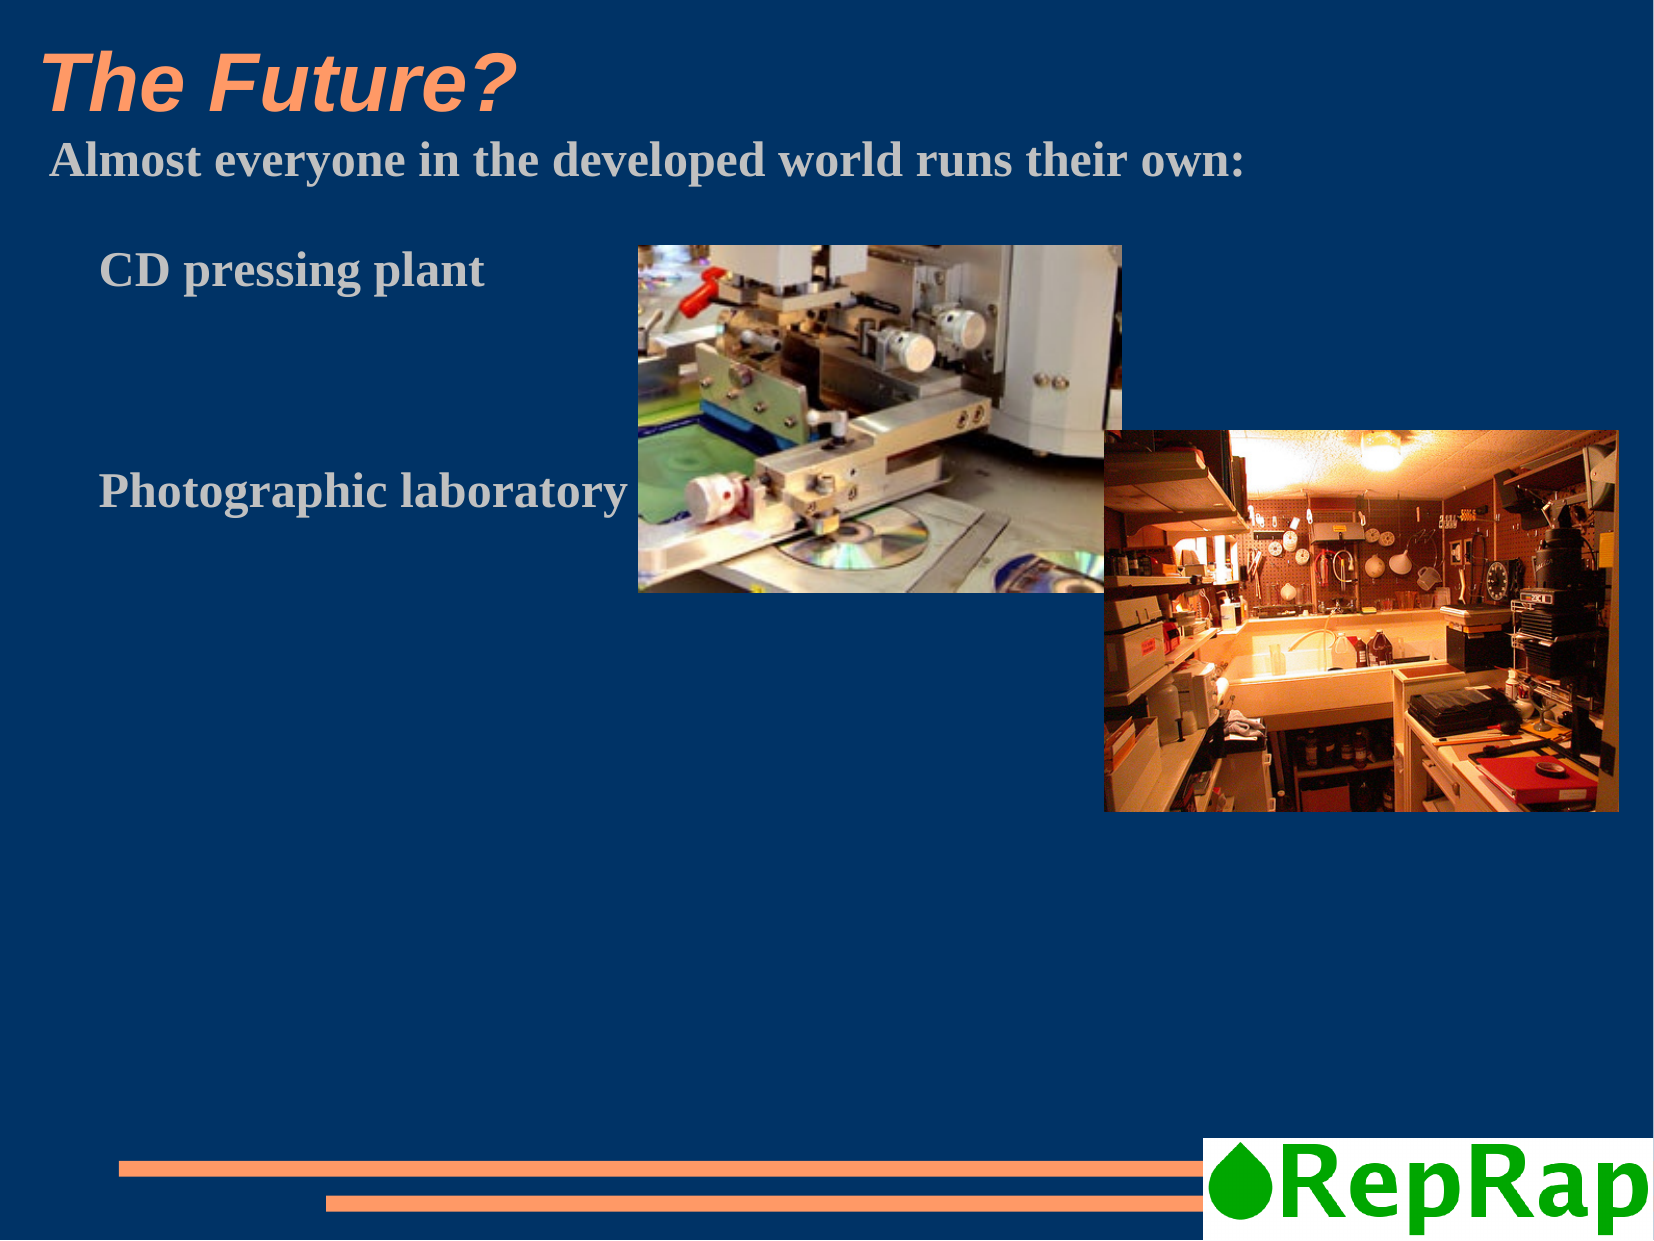

# The Future?
Almost everyone in the developed world runs their own:
 CD pressing plant
 Photographic laboratory